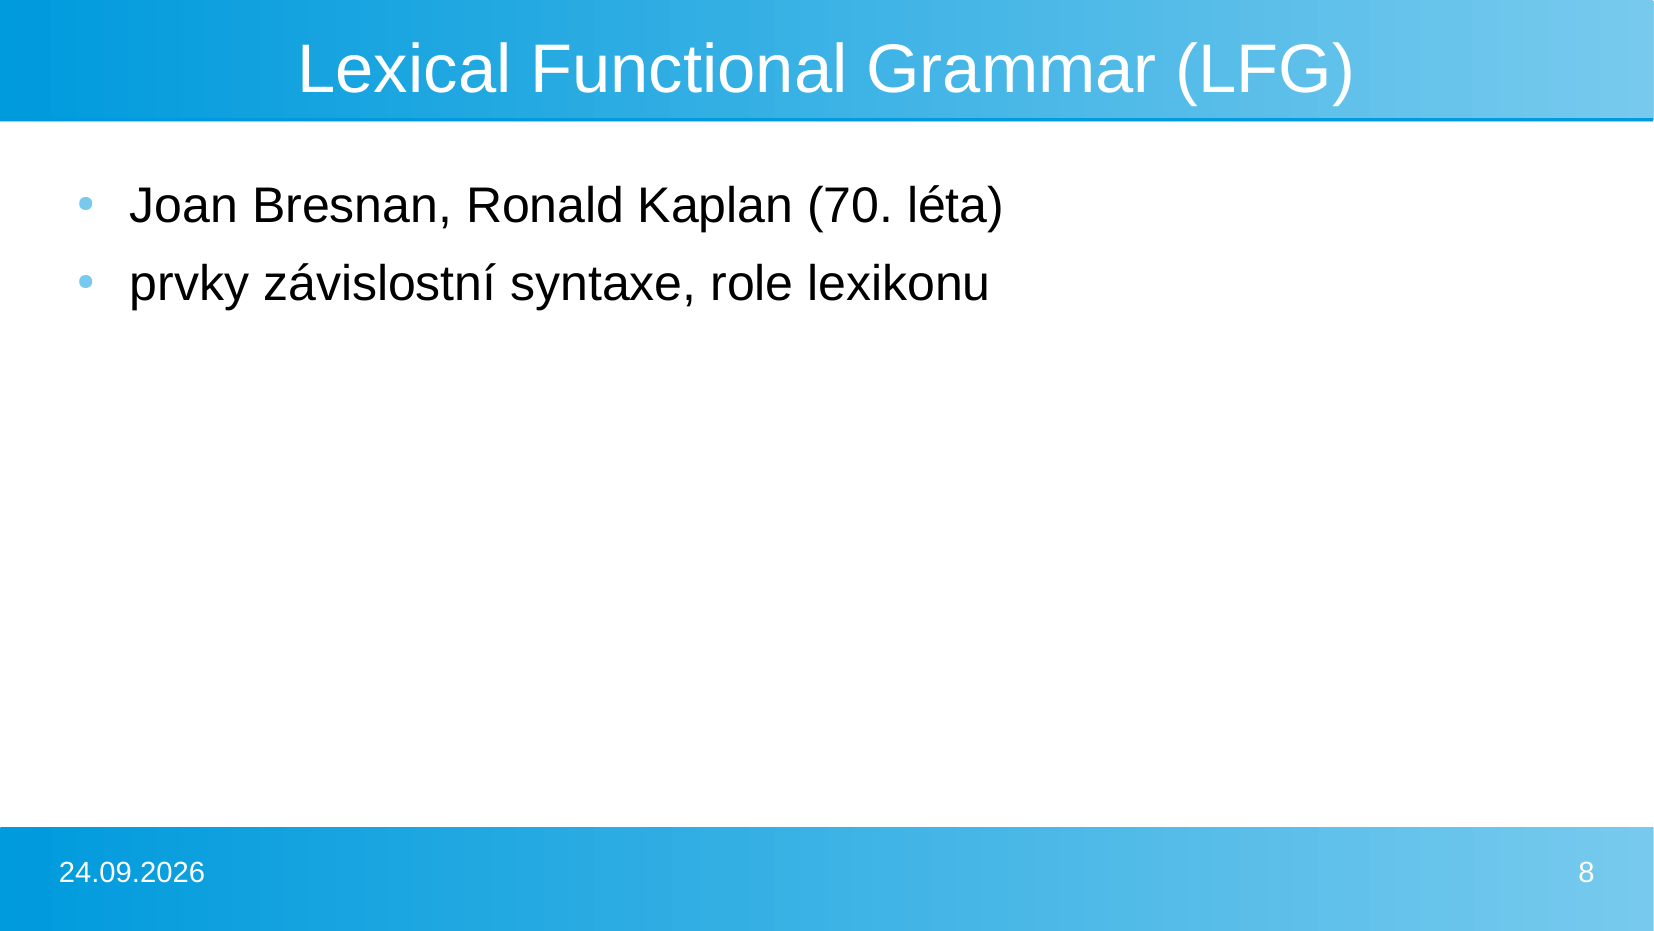

# Lexical Functional Grammar (LFG)
Joan Bresnan, Ronald Kaplan (70. léta)
prvky závislostní syntaxe, role lexikonu
8